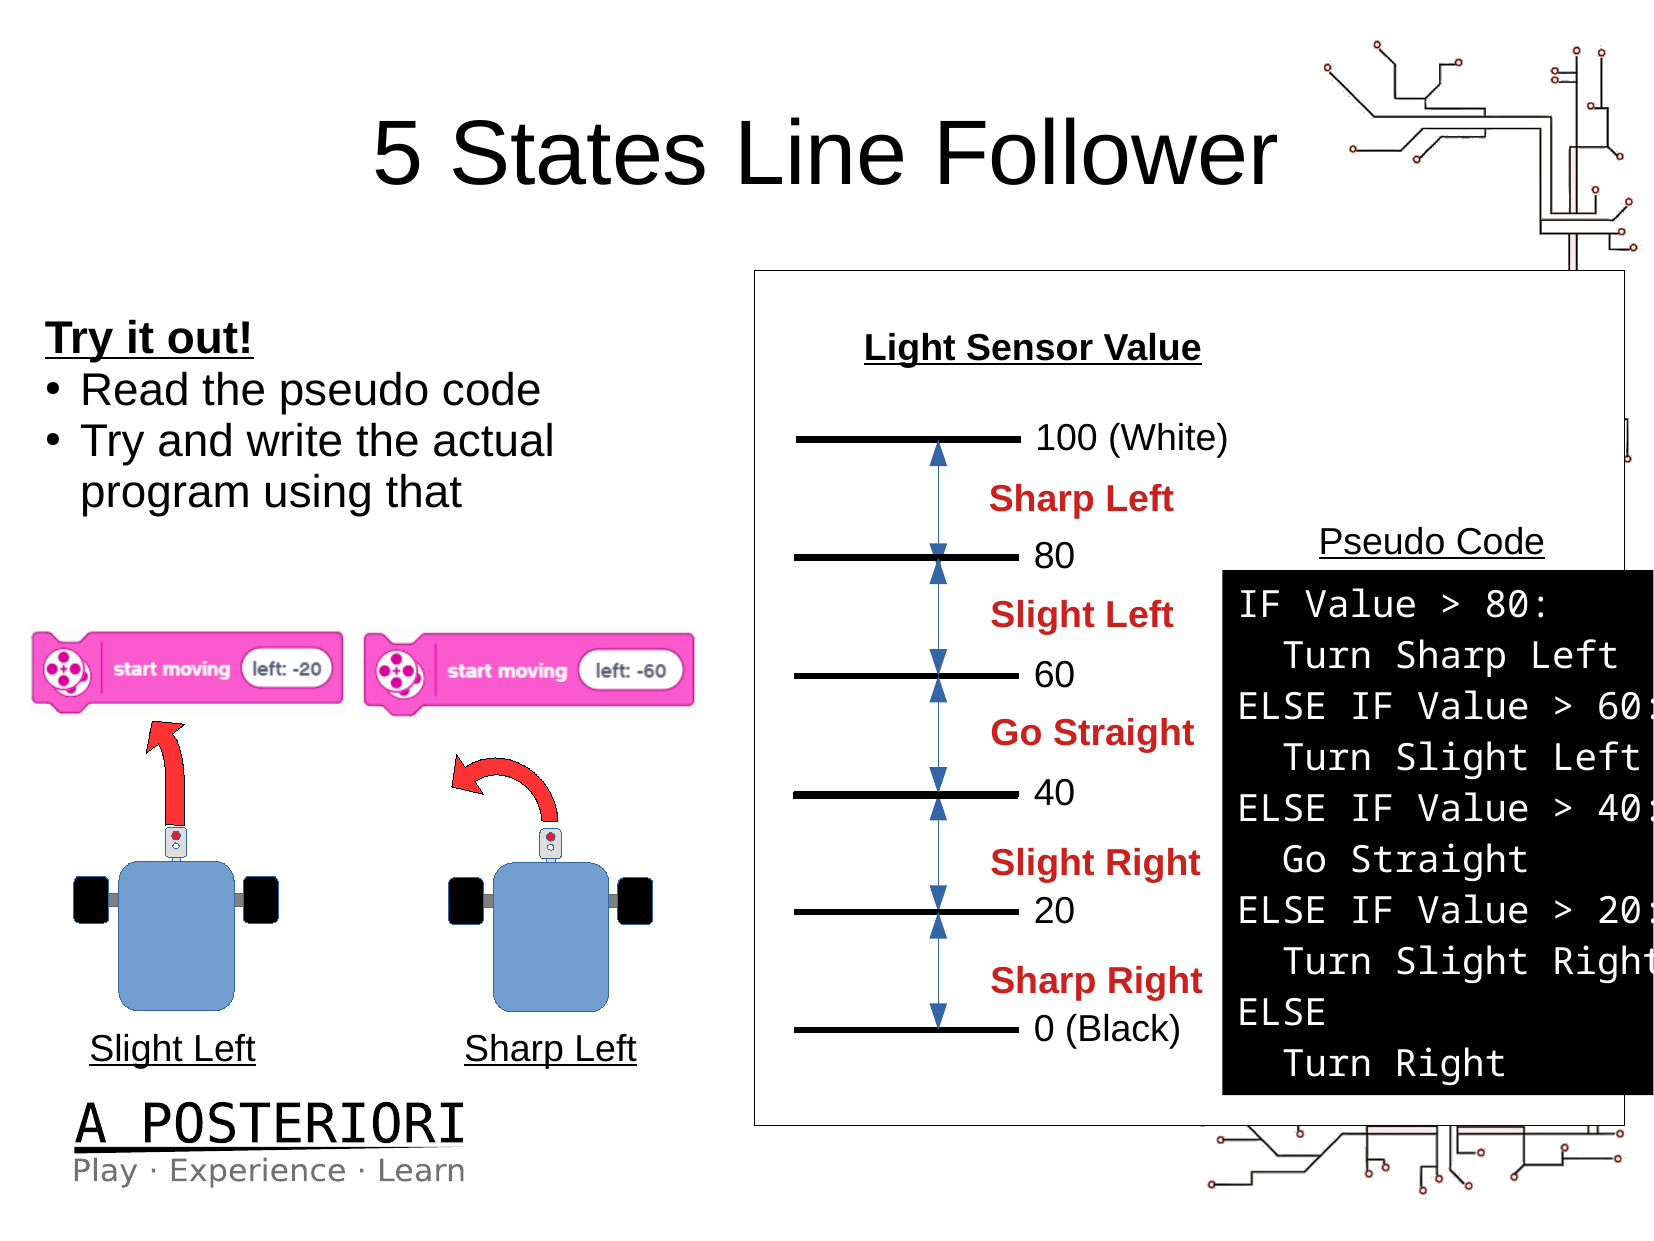

# 5 States Line Follower
Light Sensor Value
100 (White)
Sharp Left
Pseudo Code
80
IF Value > 80:
 Turn Sharp Left
ELSE IF Value > 60:
 Turn Slight Left
ELSE IF Value > 40:
 Go Straight
ELSE IF Value > 20:
 Turn Slight Right
ELSE
 Turn Right
Slight Left
60
Go Straight
40
Slight Right
20
Sharp Right
0 (Black)
Try it out!
Read the pseudo code
Try and write the actual program using that
Slight Left
Sharp Left